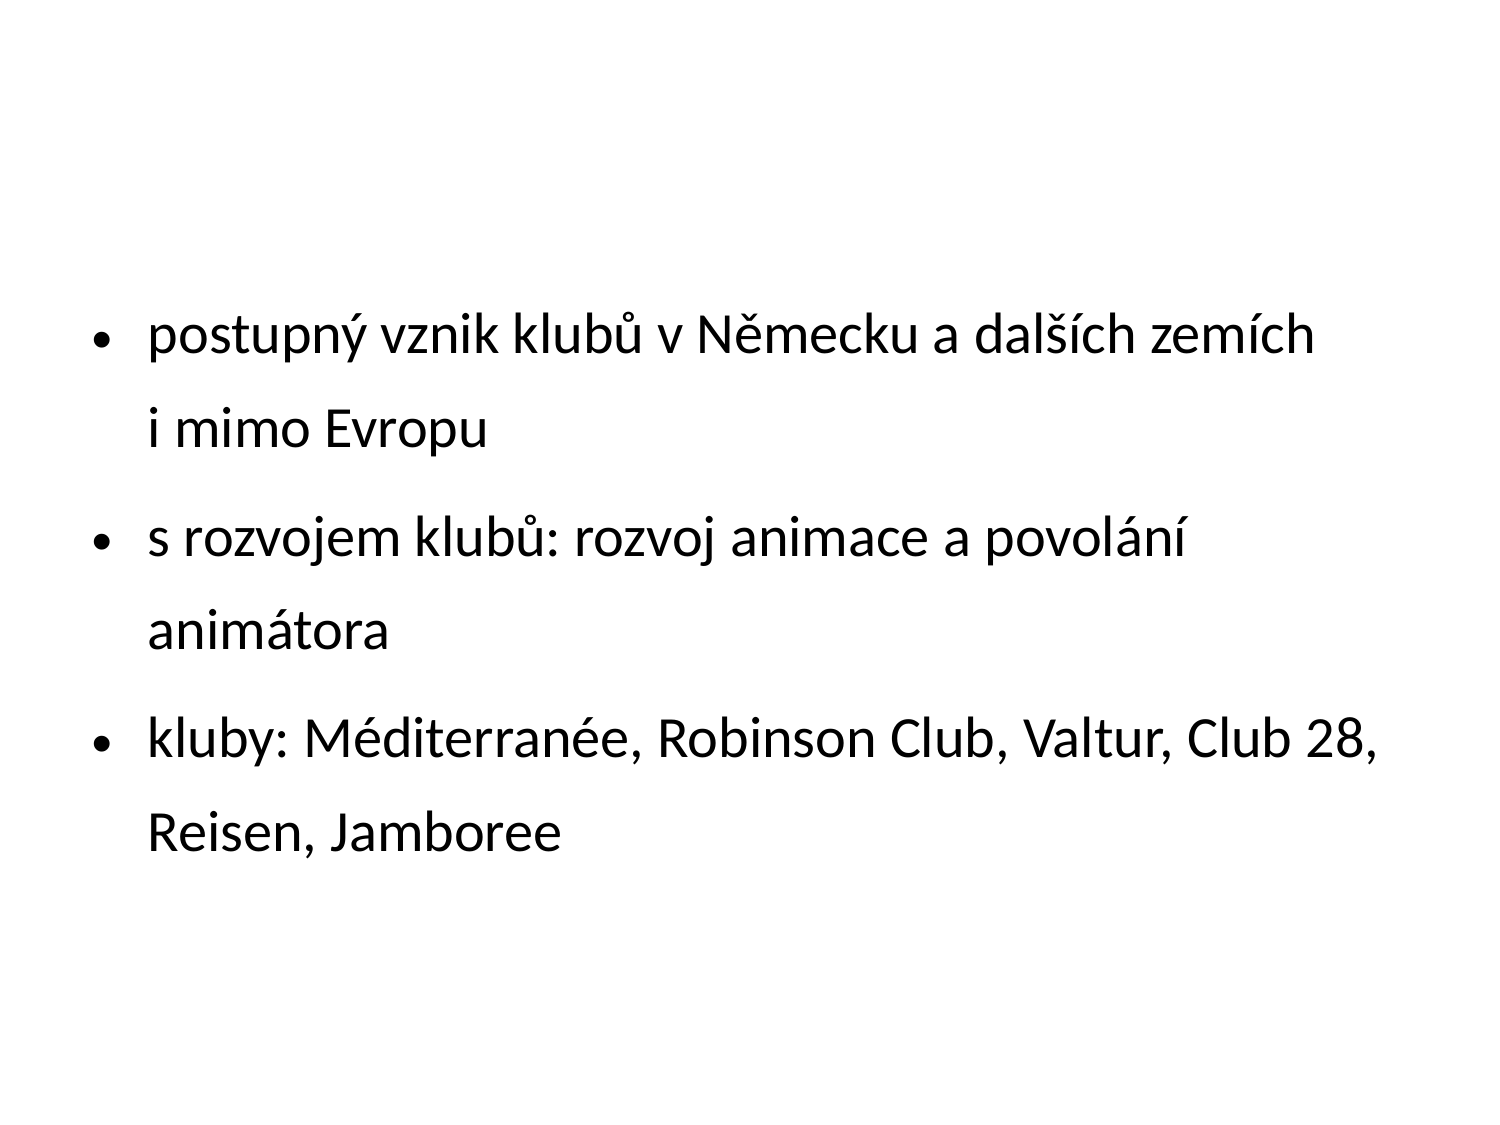

# postupný vznik klubů v Německu a dalších zemích i mimo Evropu
s rozvojem klubů: rozvoj animace a povolání animátora
kluby: Méditerranée, Robinson Club, Valtur, Club 28, Reisen, Jamboree